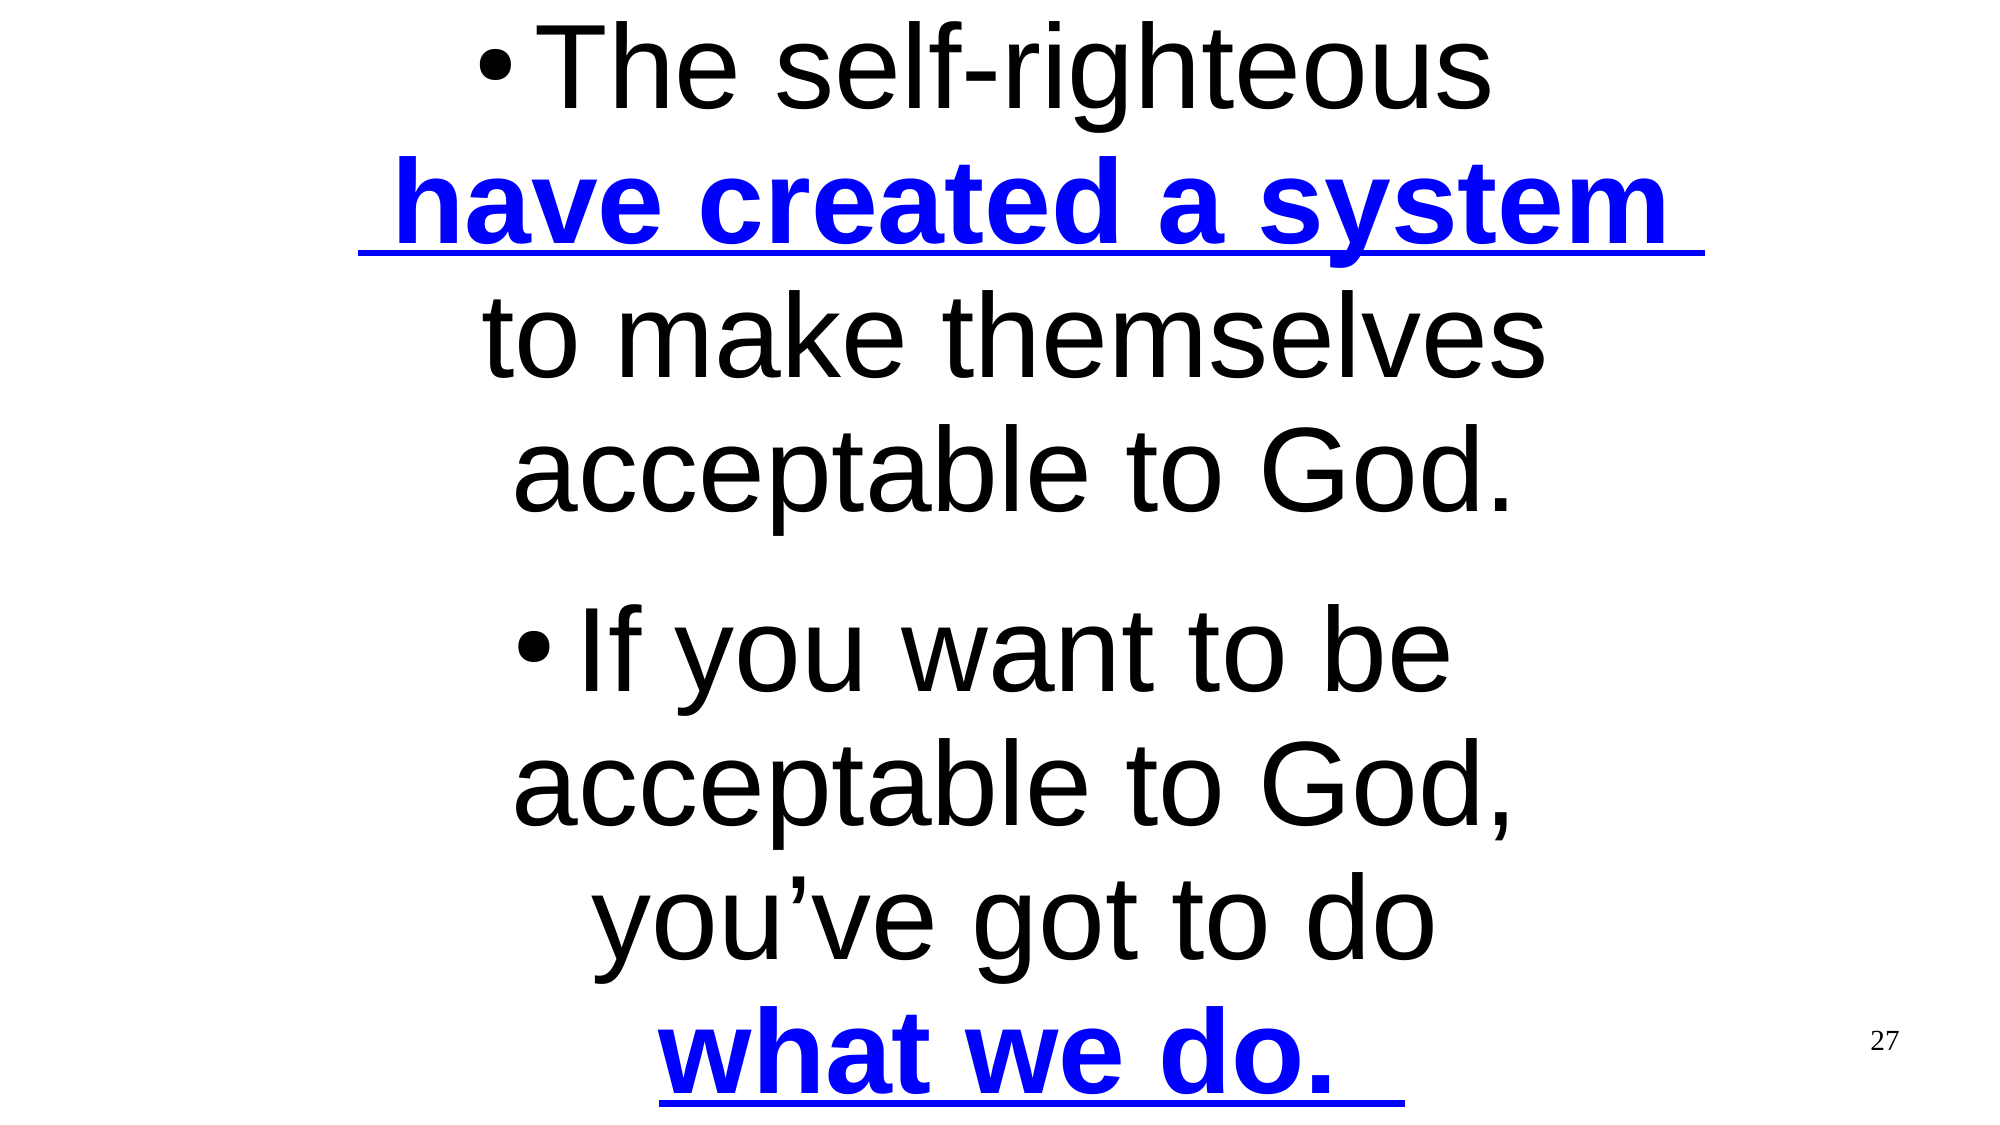

# The self-righteous have created a system to make themselves acceptable to God.
If you want to be
acceptable to God,
you’ve got to do
what we do.
27